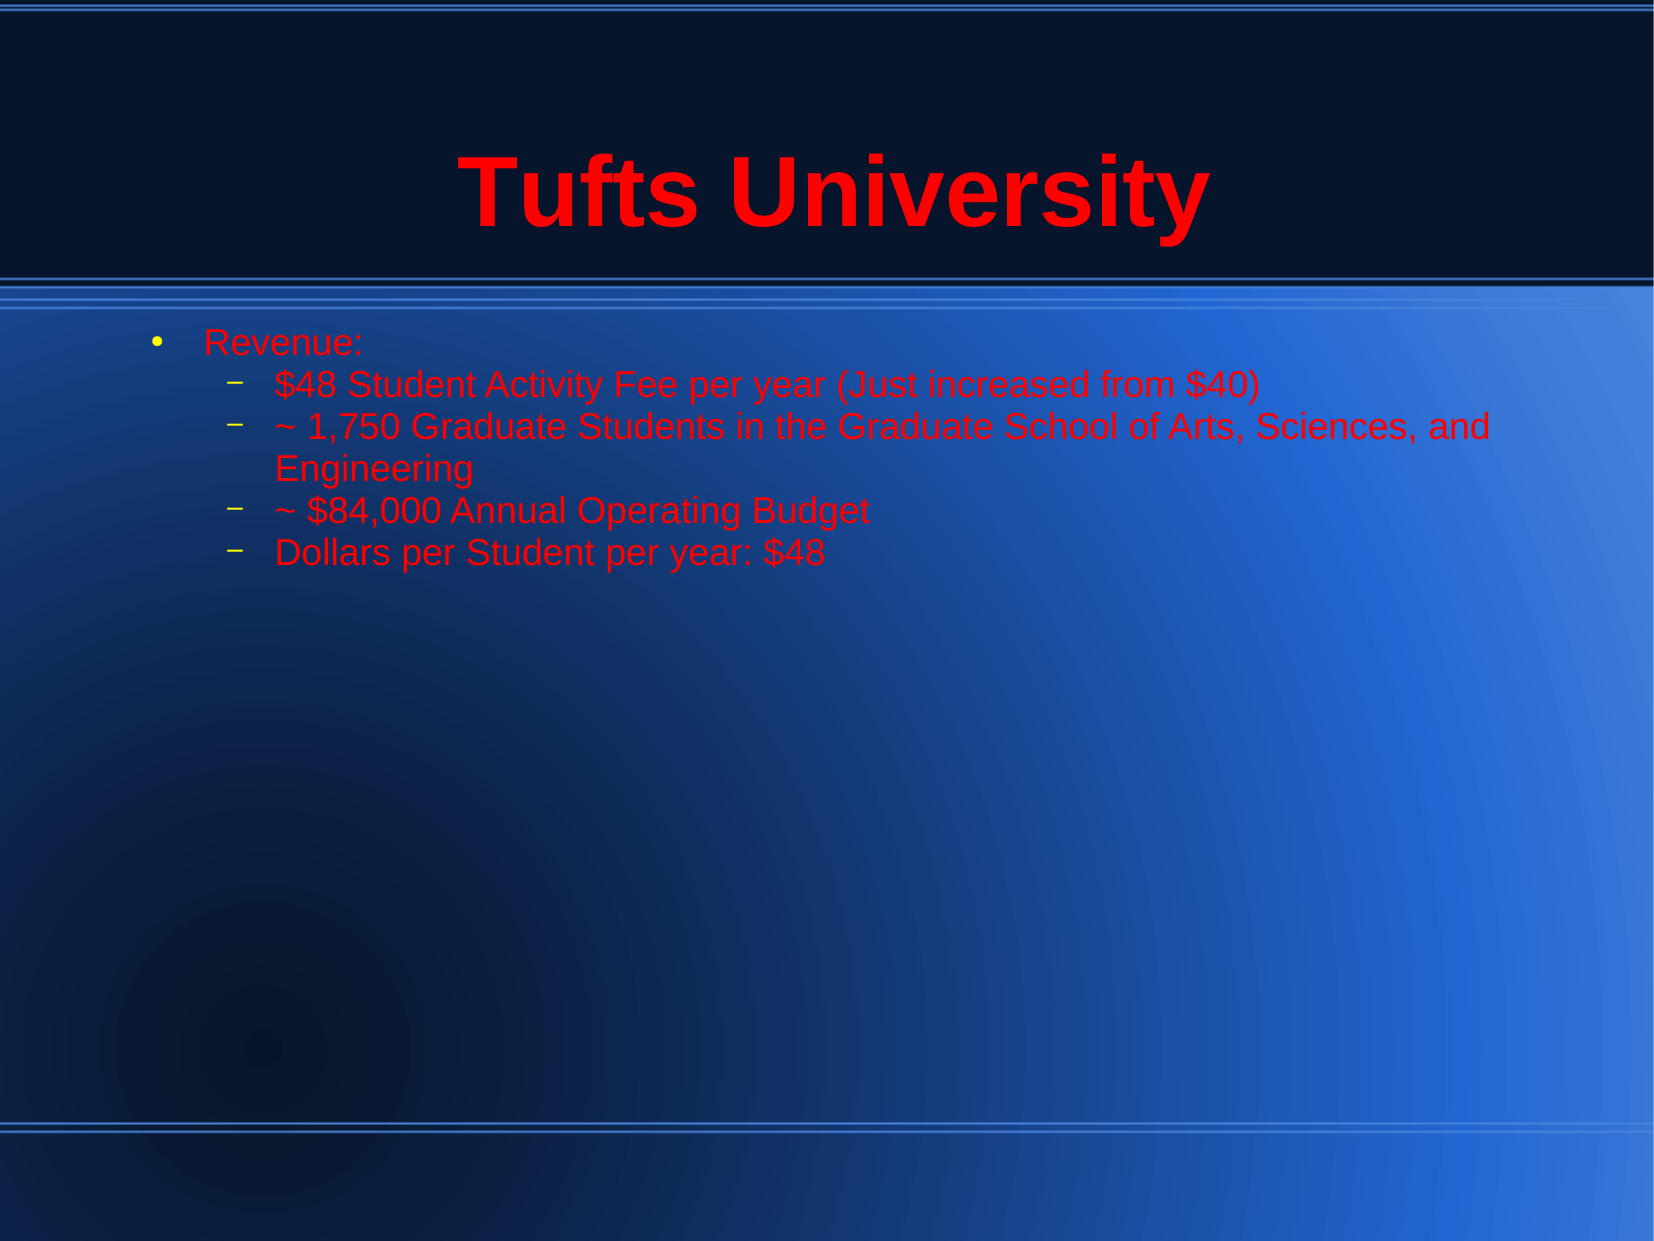

# Tufts University
Revenue:
$48 Student Activity Fee per year (Just increased from $40)
~ 1,750 Graduate Students in the Graduate School of Arts, Sciences, and Engineering
~ $84,000 Annual Operating Budget
Dollars per Student per year: $48